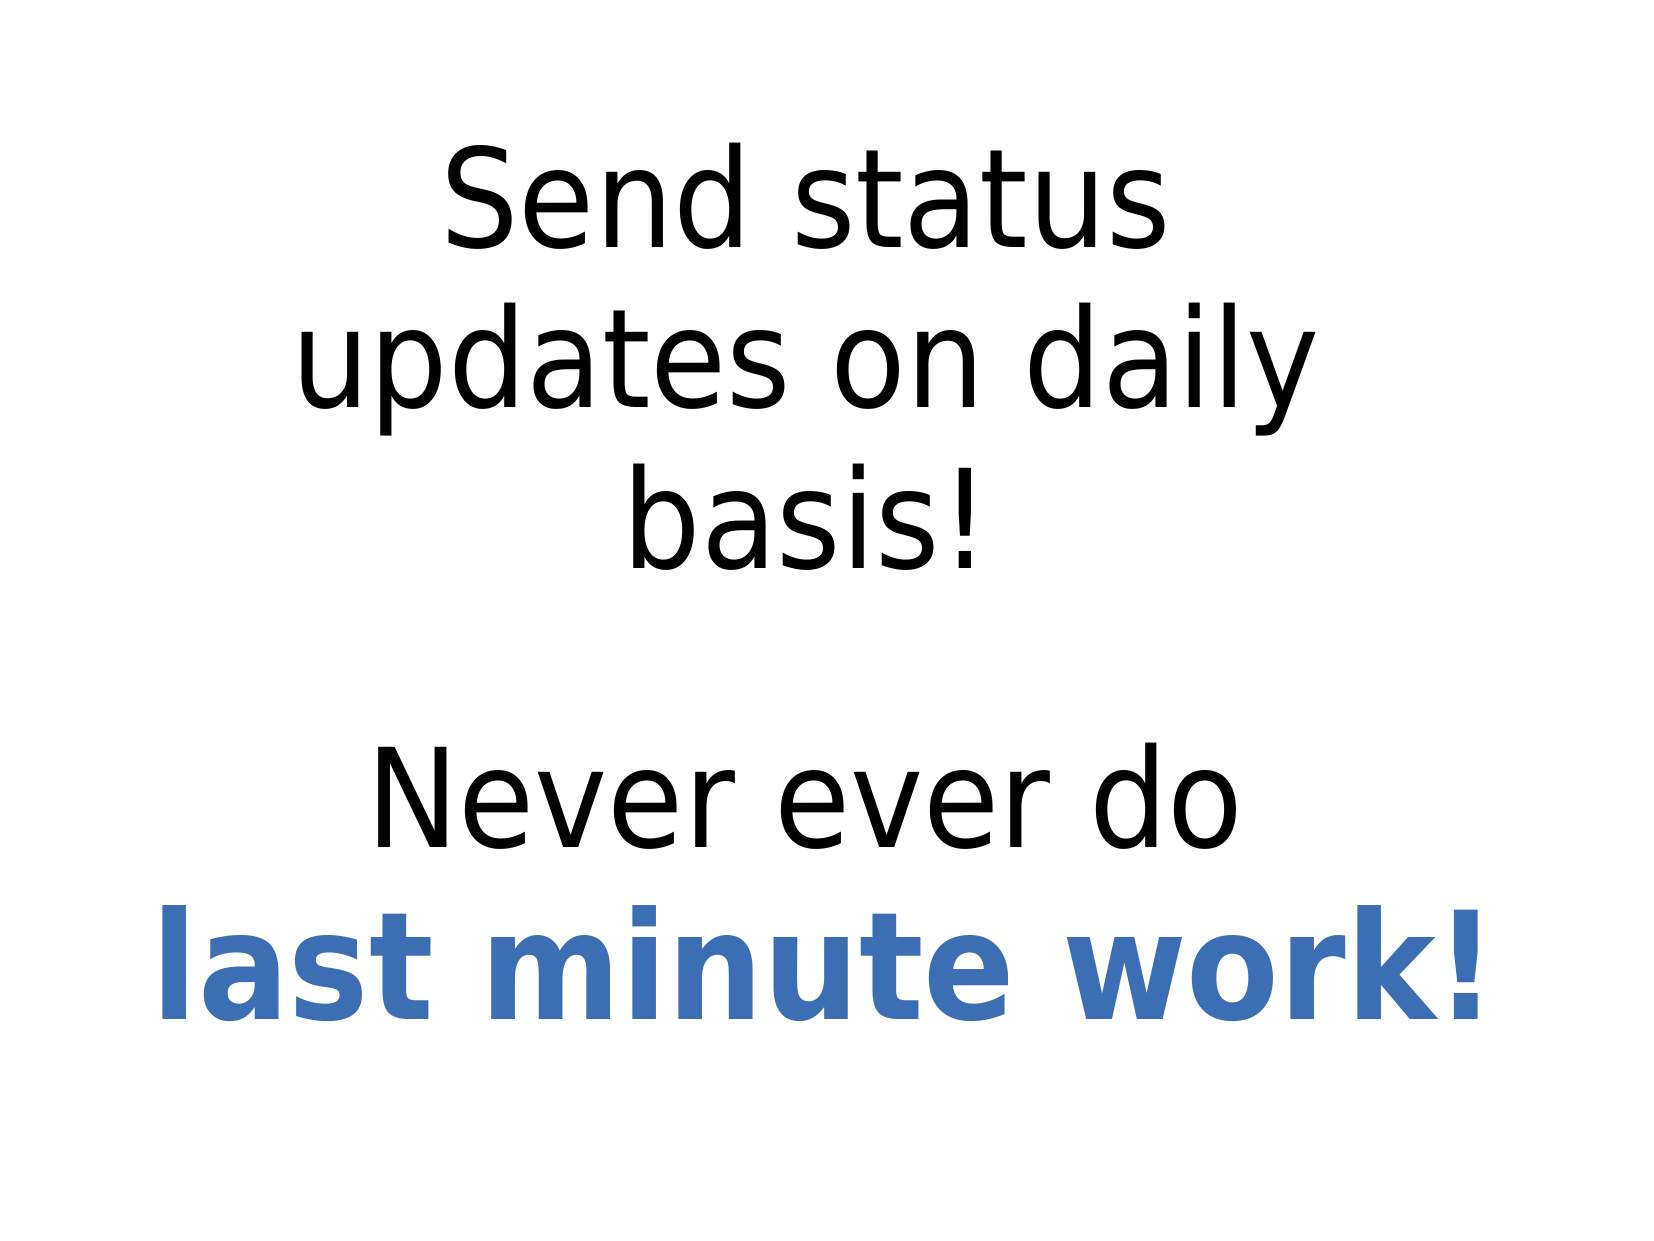

Send status updates on daily basis!
Never ever do
last minute work!